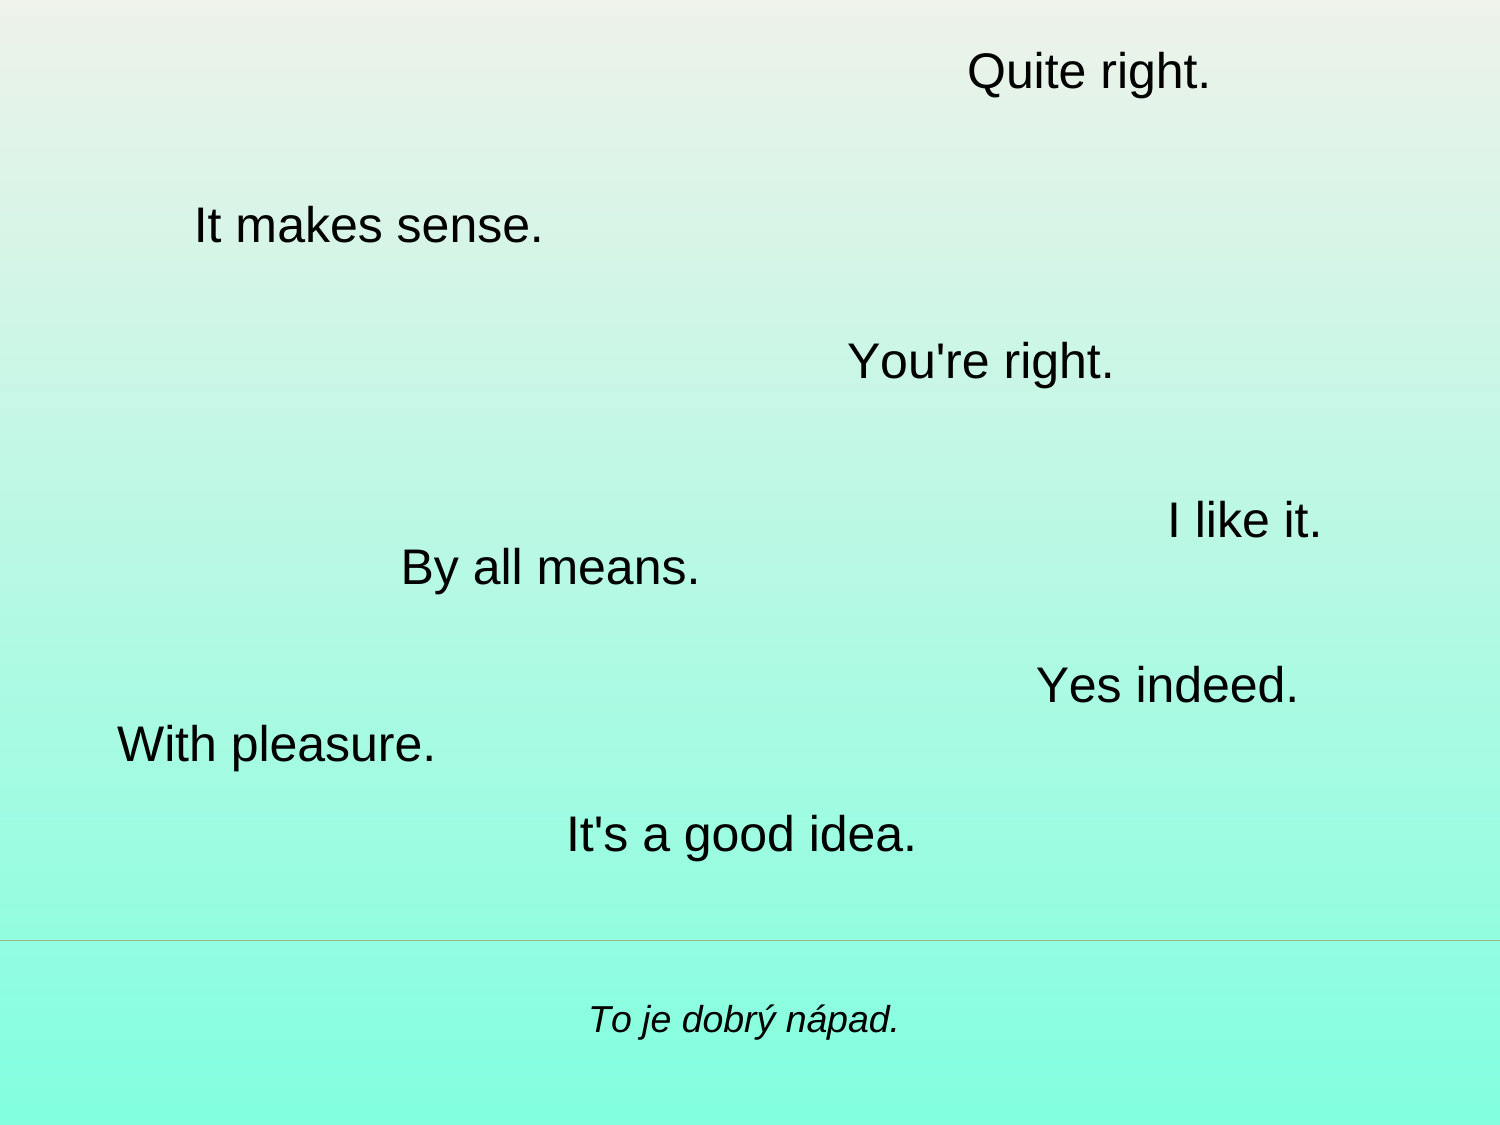

Quite right.
It makes sense.
You're right.
I like it.
By all means.
Yes indeed.
With pleasure.
It's a good idea.
To je dobrý nápad.